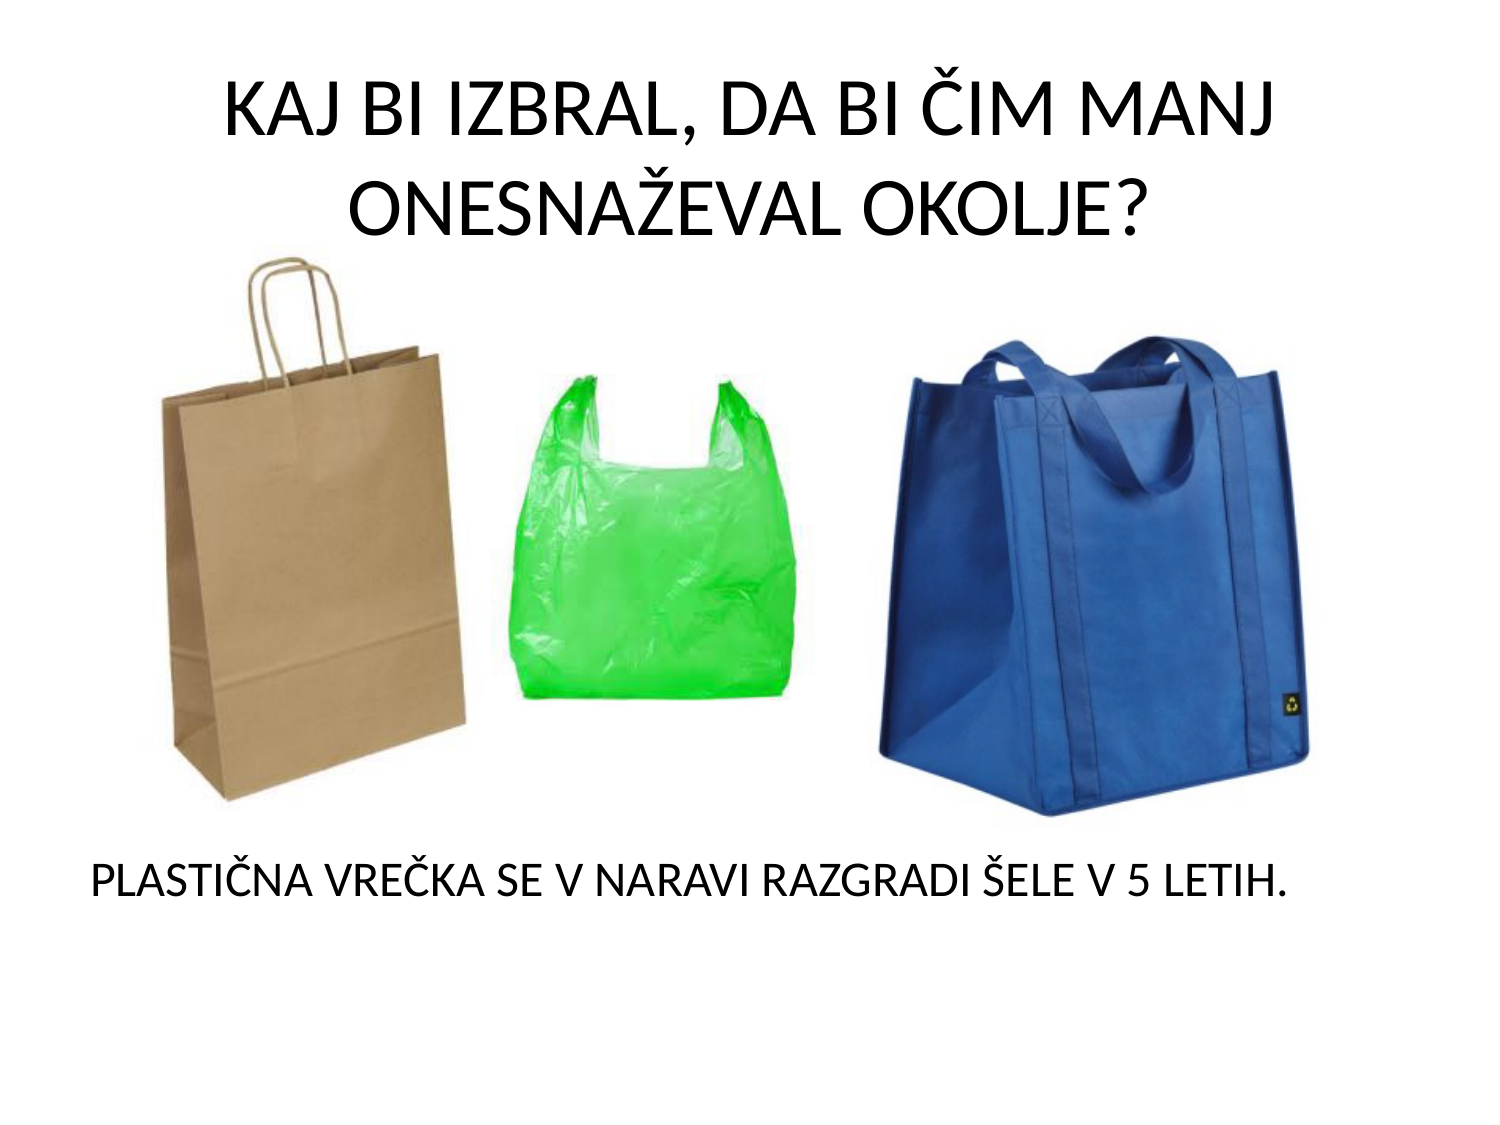

# KAJ BI IZBRAL, DA BI ČIM MANJ ONESNAŽEVAL OKOLJE?
PLASTIČNA VREČKA SE V NARAVI RAZGRADI ŠELE V 5 LETIH.